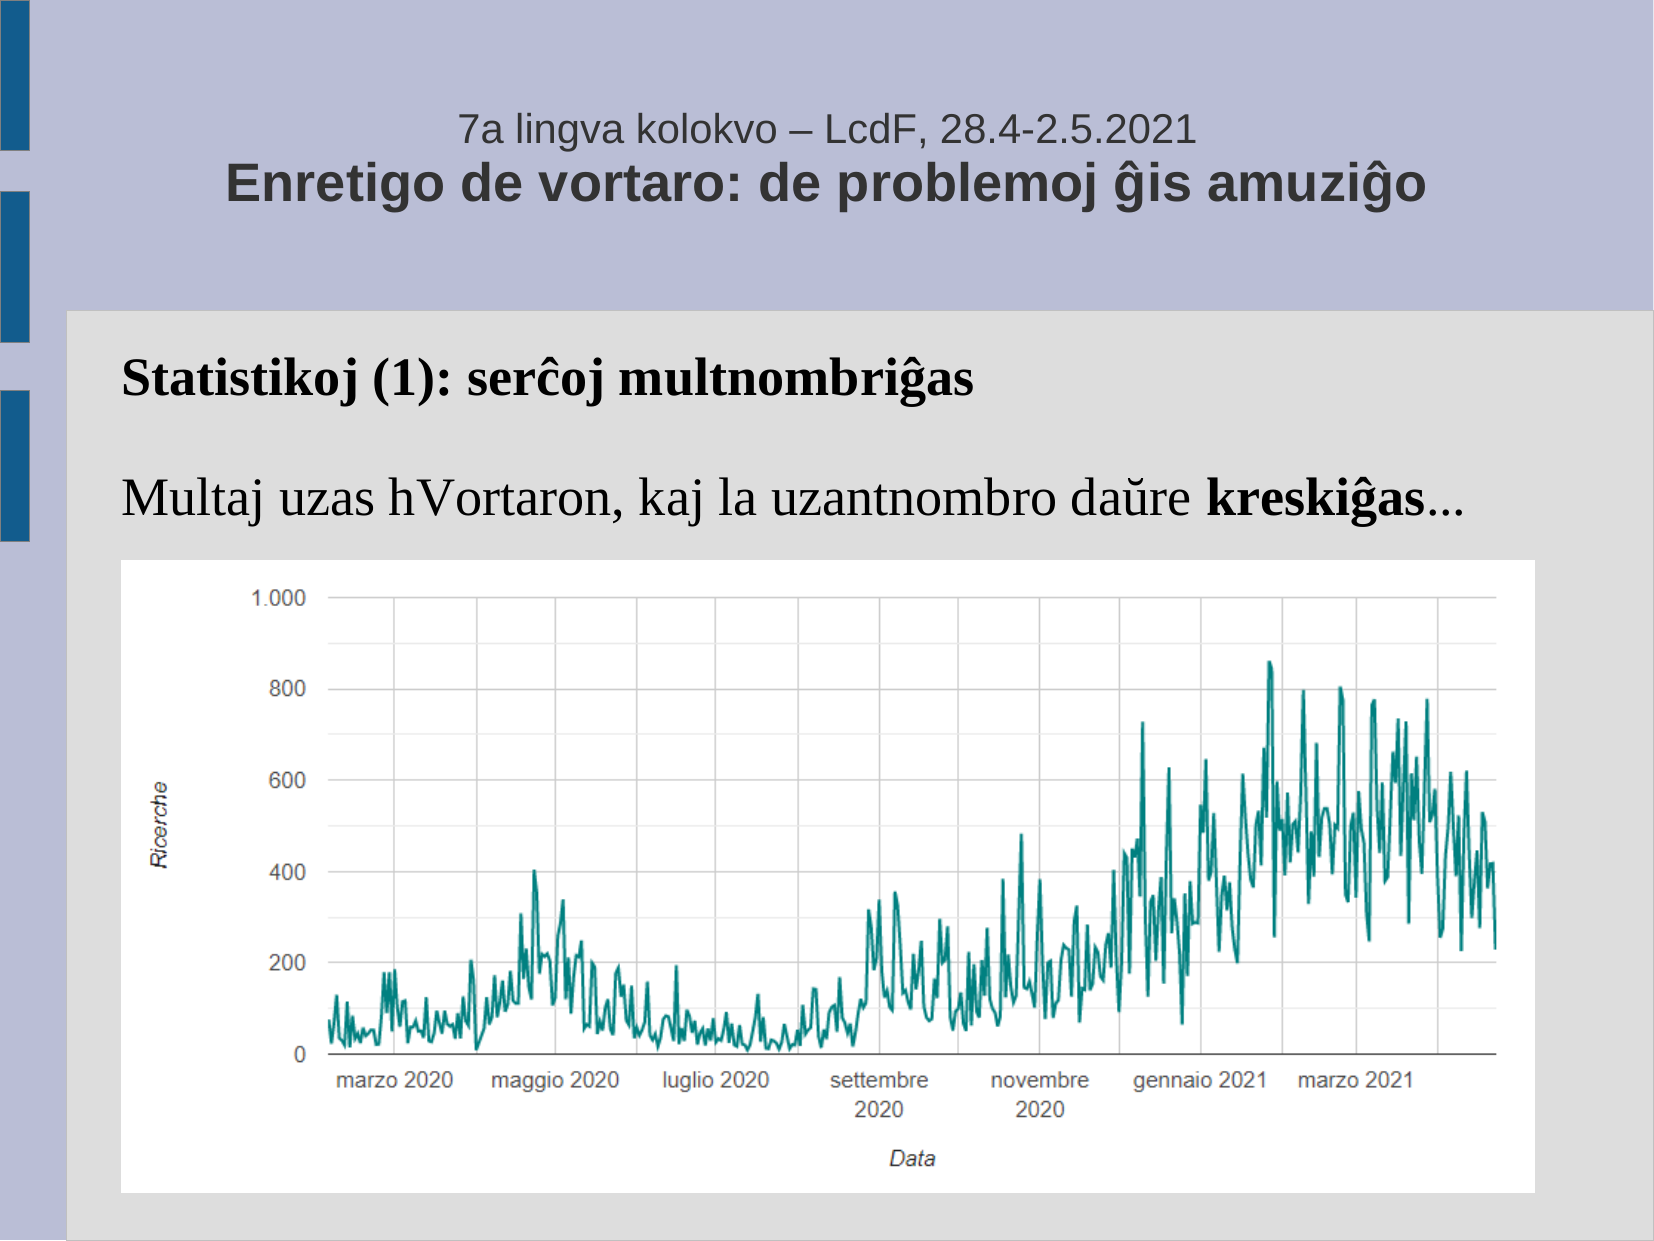

# 7a lingva kolokvo – LcdF, 28.4-2.5.2021 Enretigo de vortaro: de problemoj ĝis amuziĝo
Statistikoj (1): serĉoj multnombriĝas
Multaj uzas hVortaron, kaj la uzantnombro daŭre kreskiĝas...